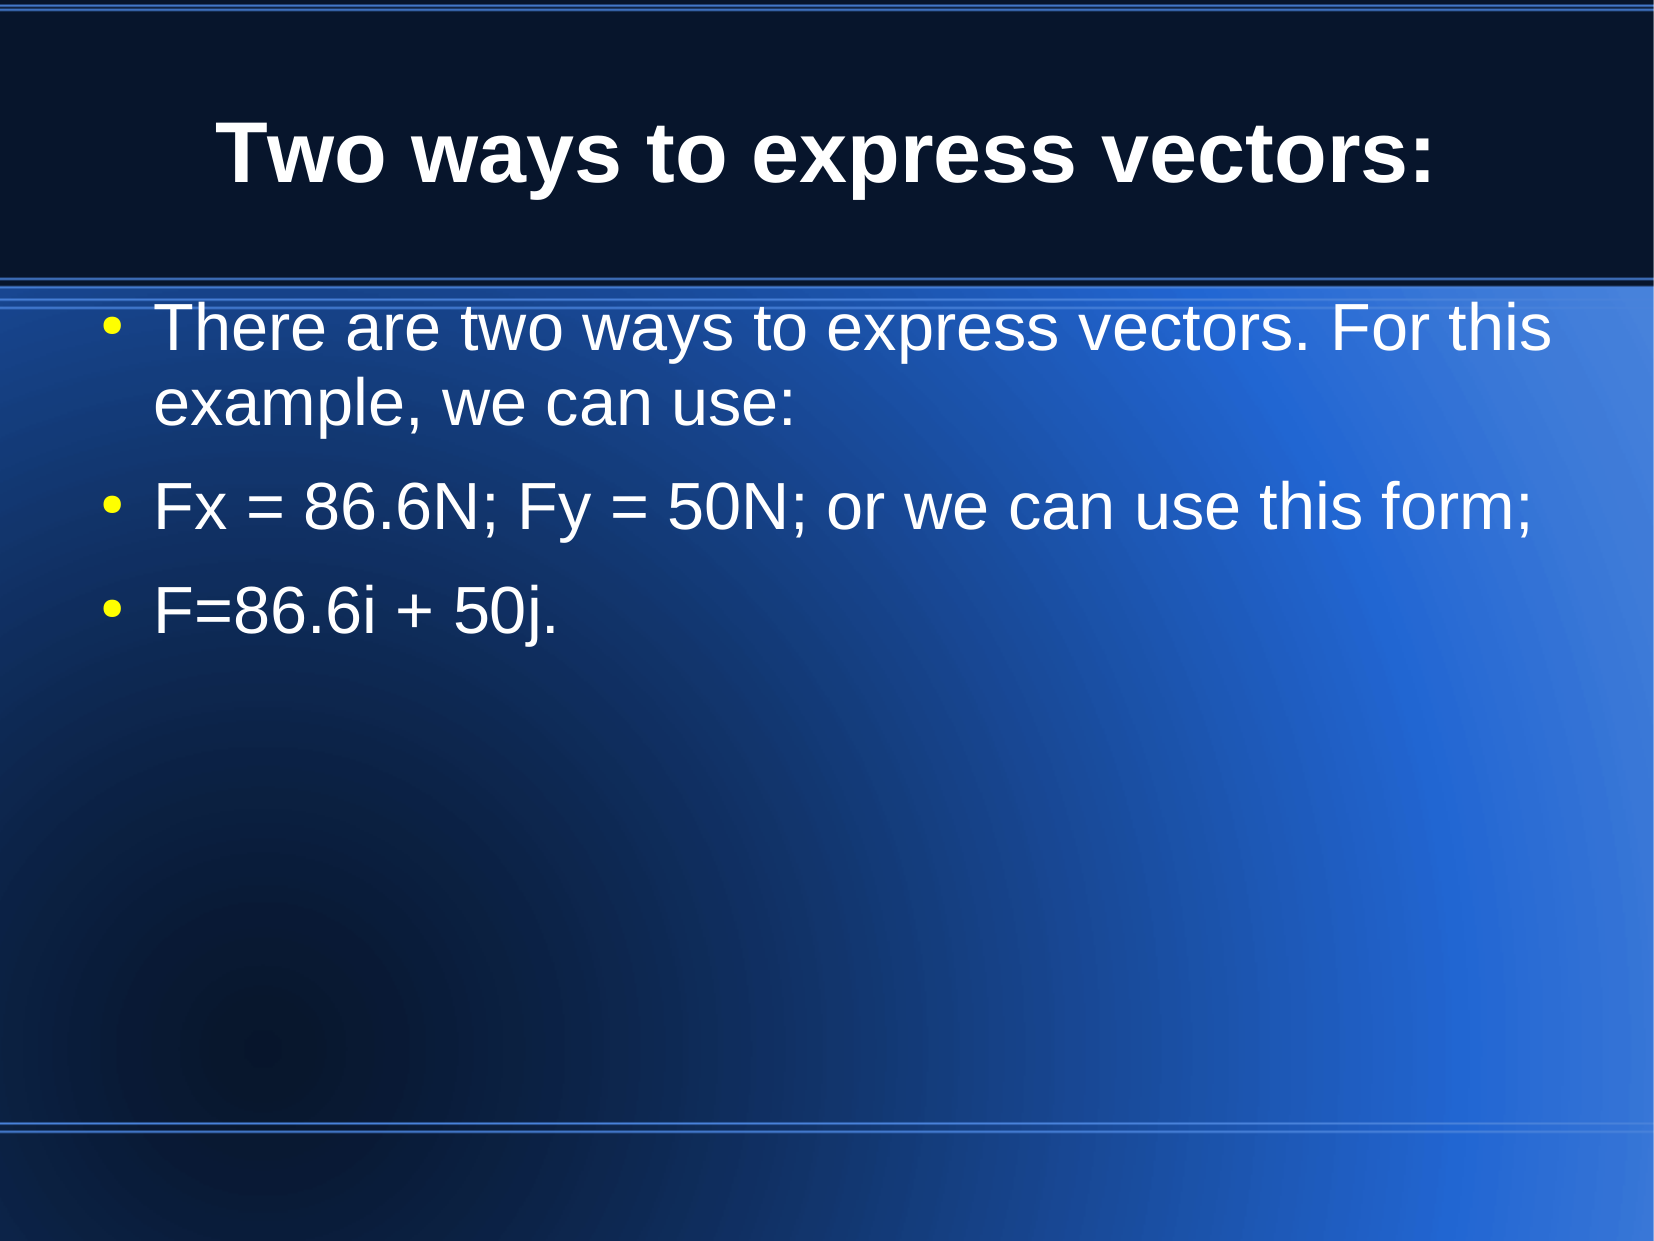

# Two ways to express vectors:
There are two ways to express vectors. For this example, we can use:
Fx = 86.6N; Fy = 50N; or we can use this form;
F=86.6i + 50j.